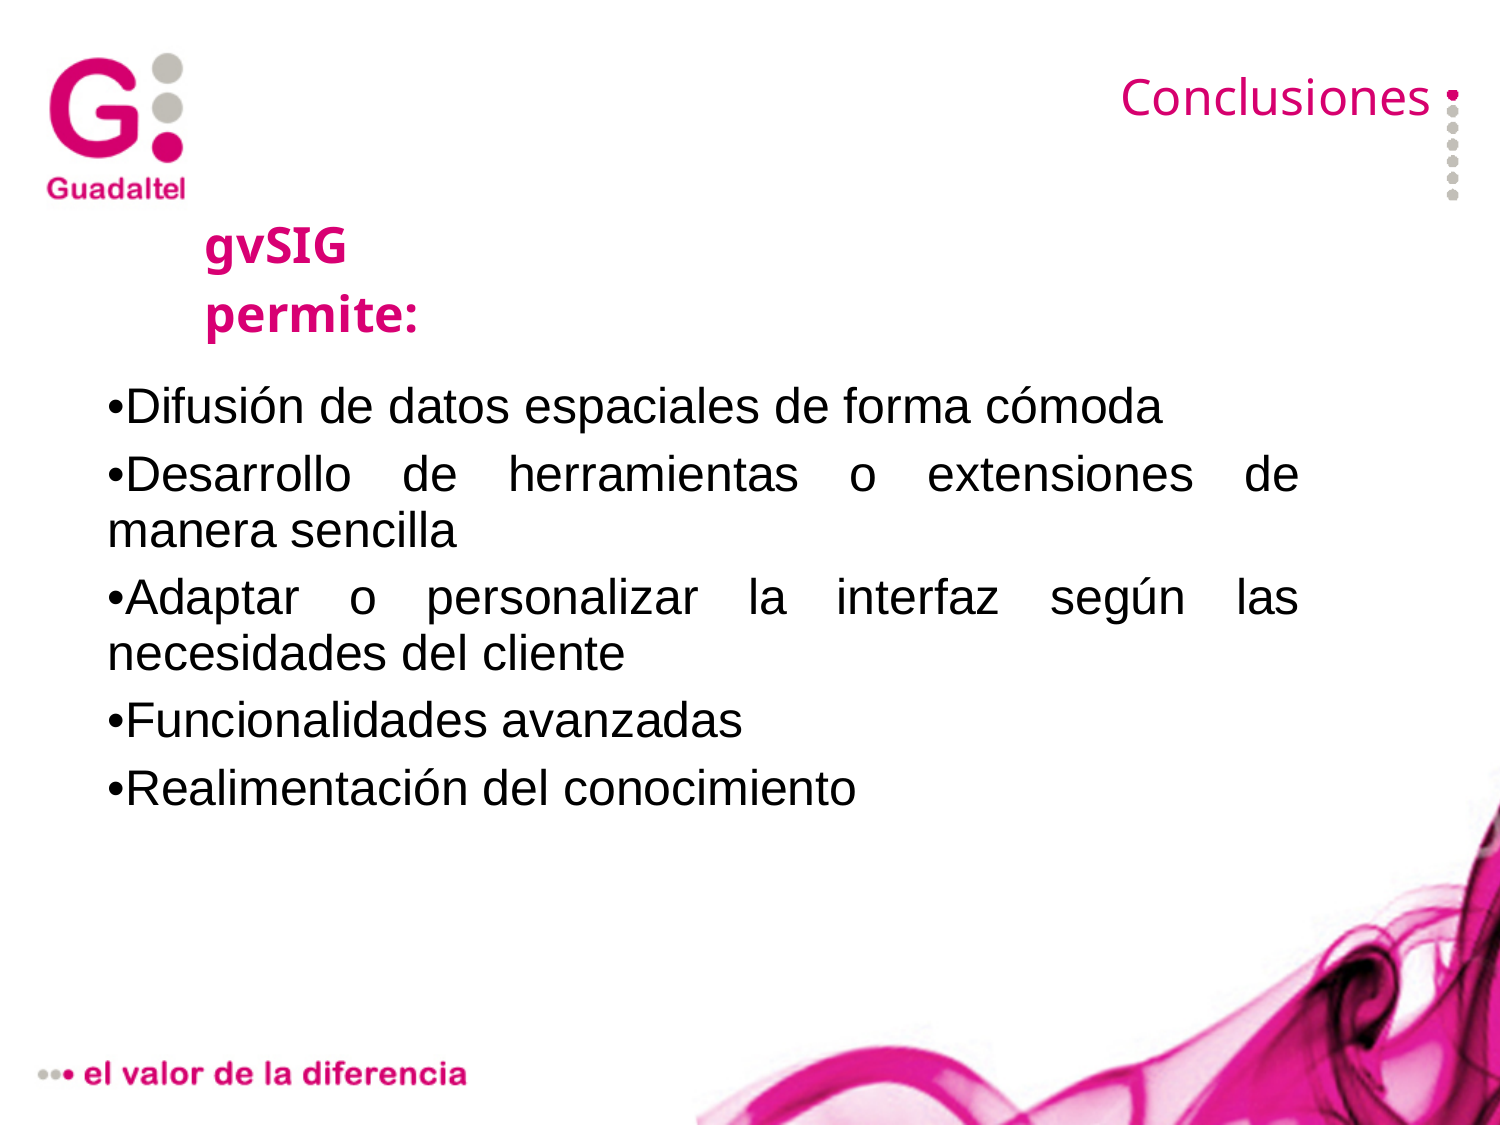

Conclusiones
gvSIG permite:
Difusión de datos espaciales de forma cómoda
Desarrollo de herramientas o extensiones de manera sencilla
Adaptar o personalizar la interfaz según las necesidades del cliente
Funcionalidades avanzadas
Realimentación del conocimiento